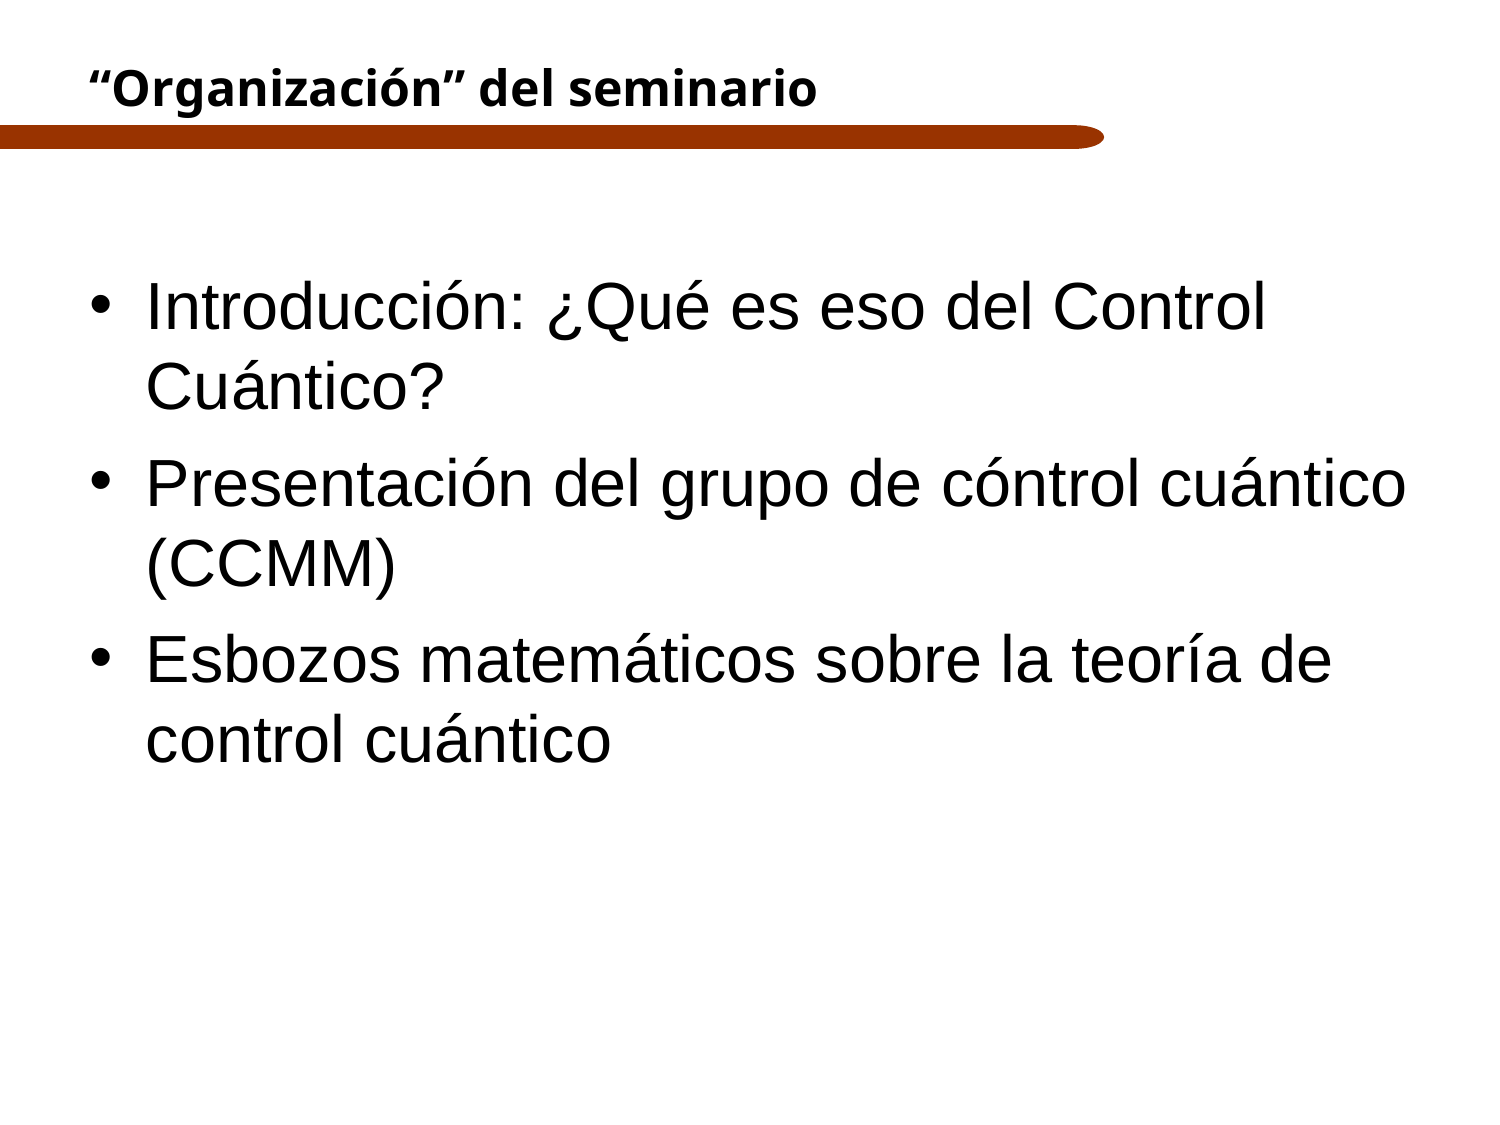

# “Organización” del seminario
Introducción: ¿Qué es eso del Control Cuántico?
Presentación del grupo de cóntrol cuántico (CCMM)
Esbozos matemáticos sobre la teoría de control cuántico